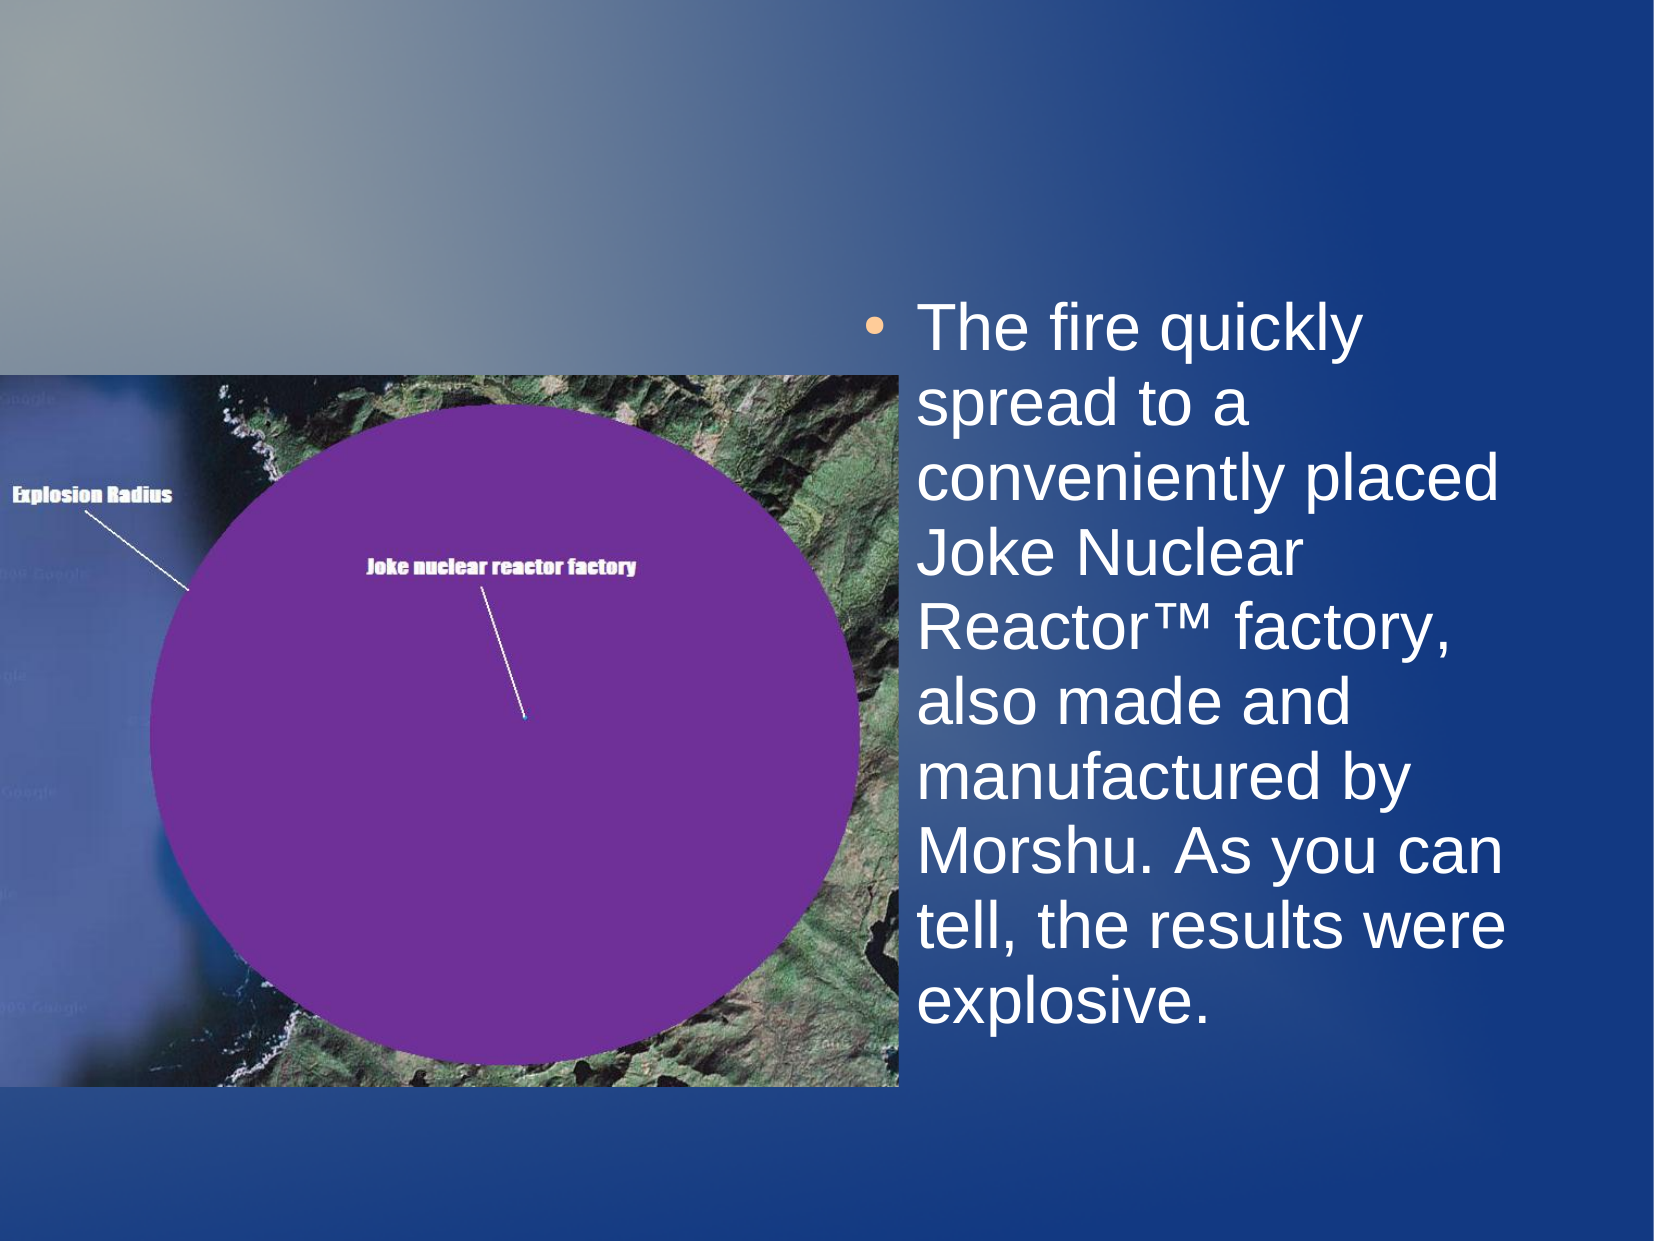

#
The fire quickly spread to a conveniently placed Joke Nuclear Reactor™ factory, also made and manufactured by Morshu. As you can tell, the results were explosive.